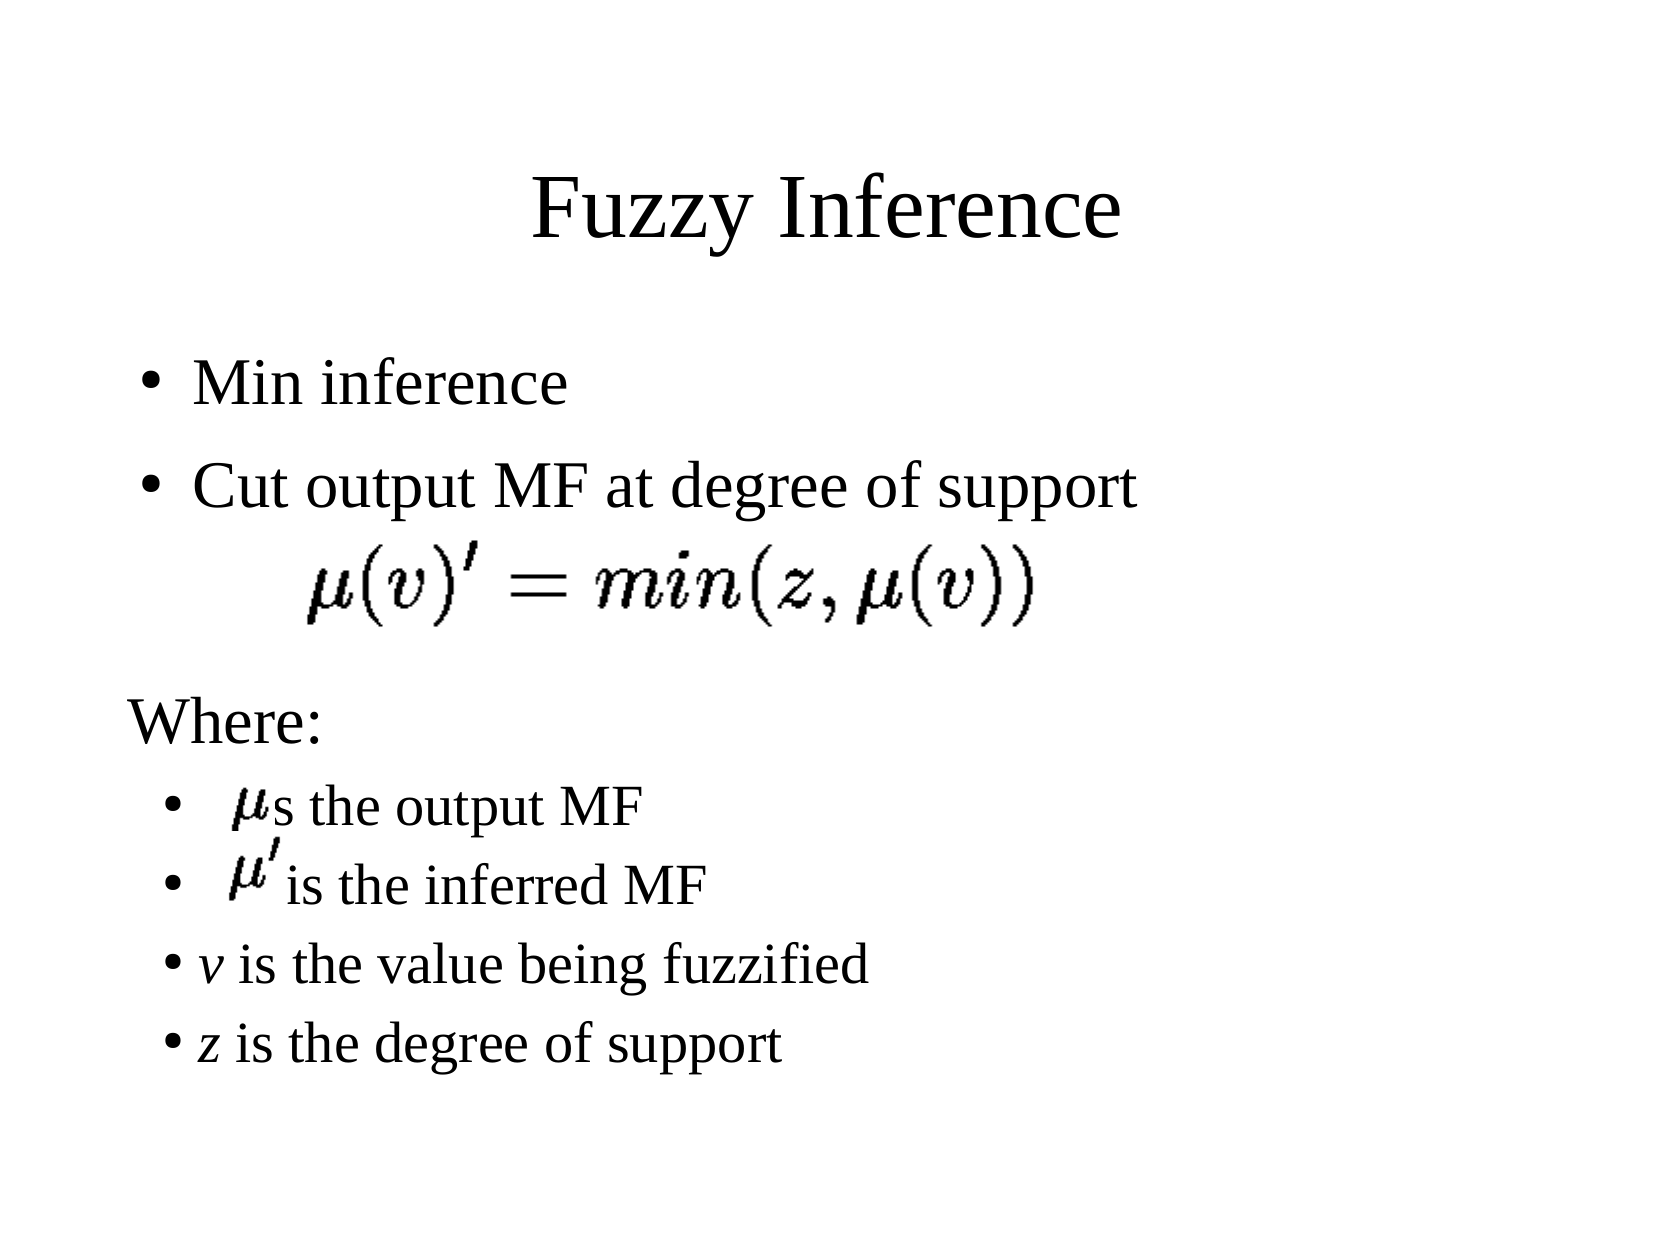

# Fuzzy Inference
Min inference
Cut output MF at degree of support
Where:
 is the output MF
 is the inferred MF
v is the value being fuzzified
z is the degree of support